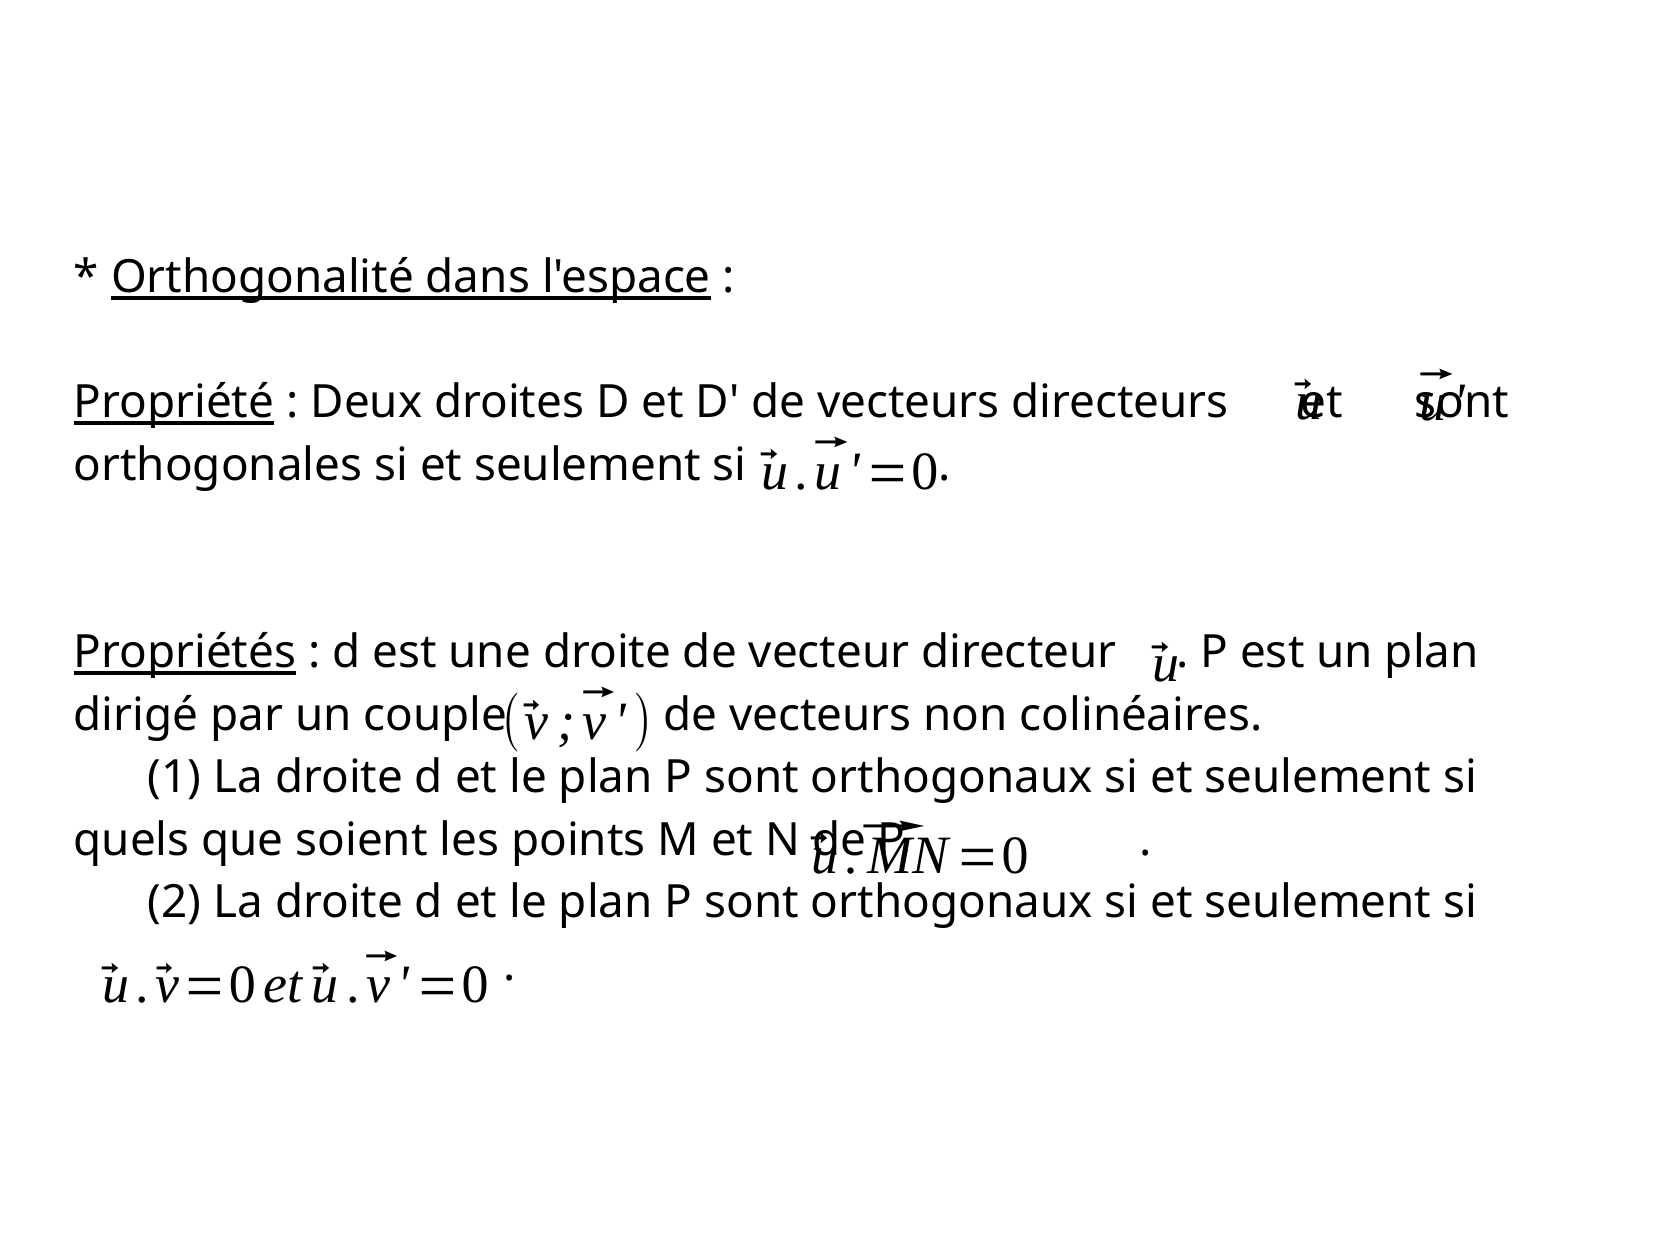

* Orthogonalité dans l'espace :
Propriété : Deux droites D et D' de vecteurs directeurs et sont orthogonales si et seulement si .
Propriétés : d est une droite de vecteur directeur . P est un plan dirigé par un couple de vecteurs non colinéaires.
	(1) La droite d et le plan P sont orthogonaux si et seulement si quels que soient les points M et N de P, .
	(2) La droite d et le plan P sont orthogonaux si et seulement si
					 .